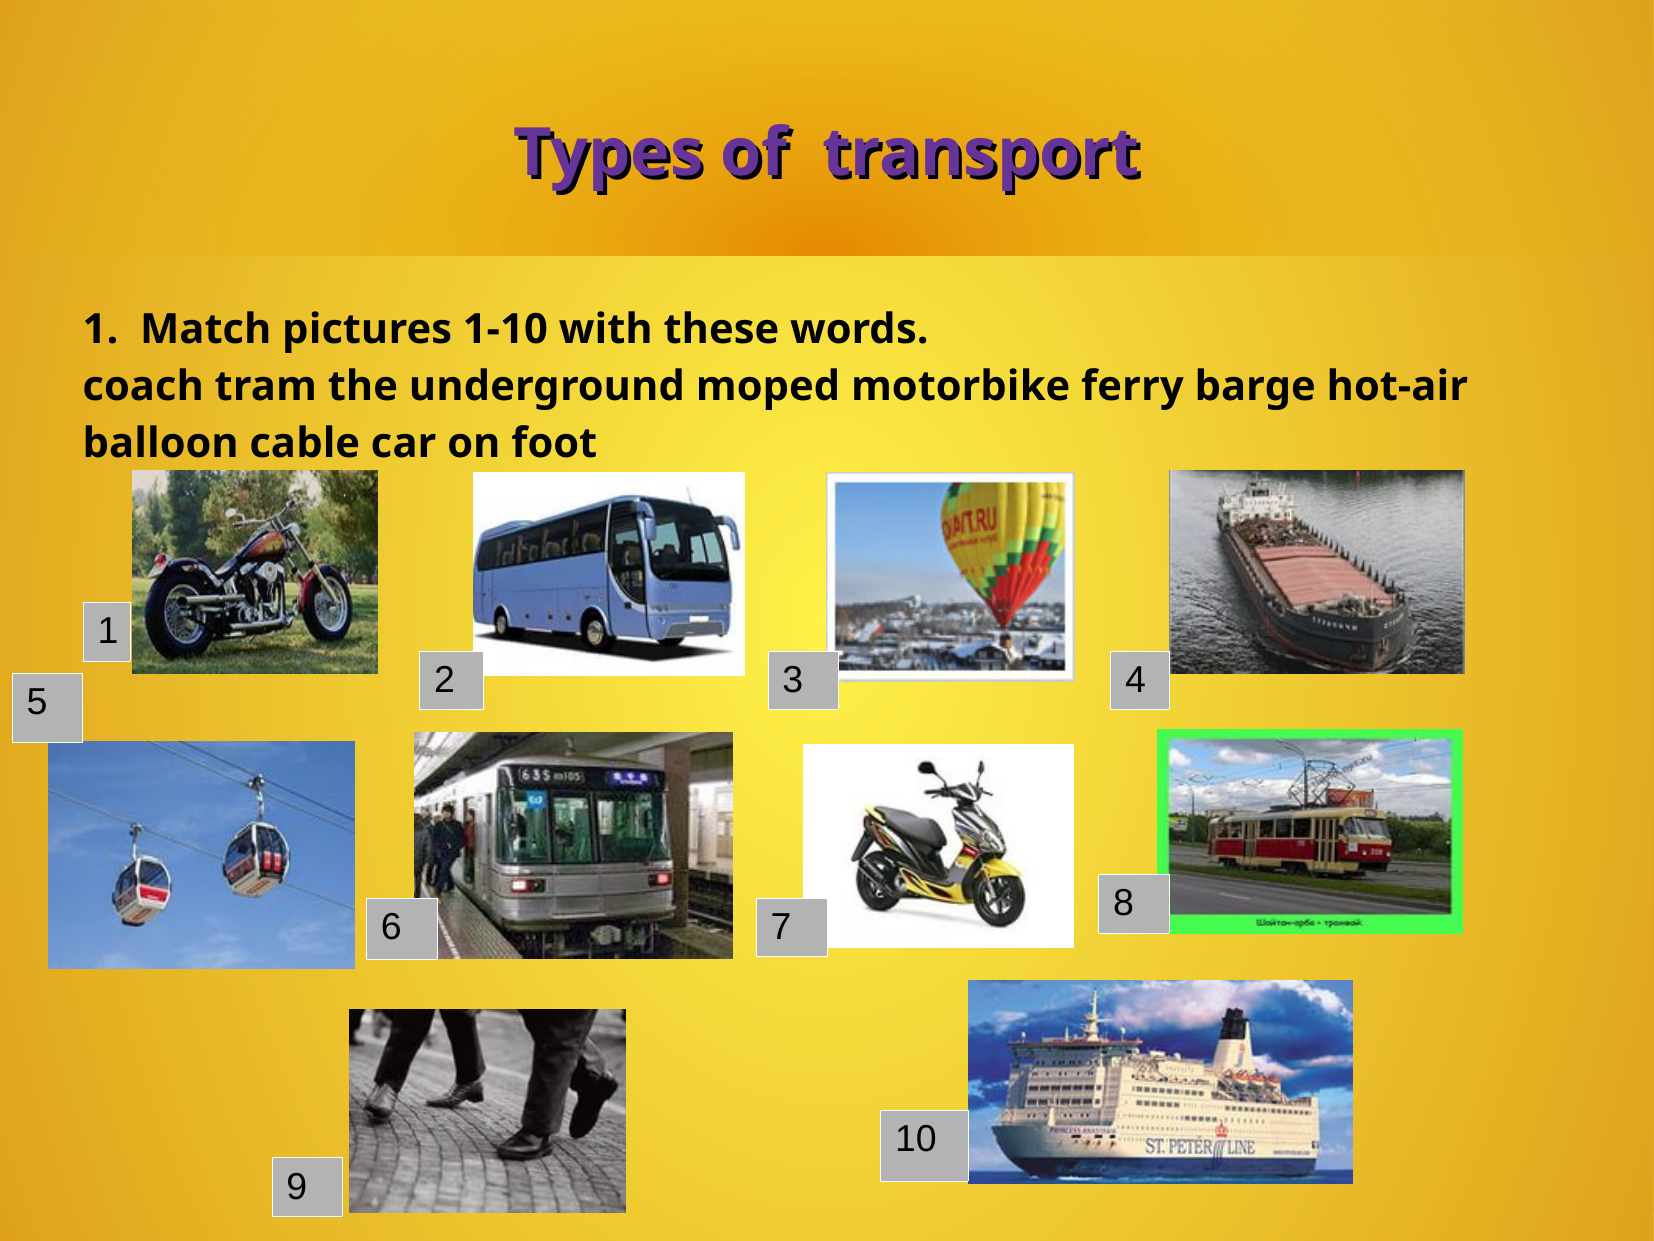

# Types of transport
1. Match pictures 1-10 with these words.
coach tram the underground moped motorbike ferry barge hot-air balloon cable car on foot
| 1 |
| --- |
| 2 |
| --- |
| 3 |
| --- |
| 4 |
| --- |
| 5 |
| --- |
| 8 |
| --- |
| 6 |
| --- |
| 7 |
| --- |
| 10 |
| --- |
| 9 |
| --- |